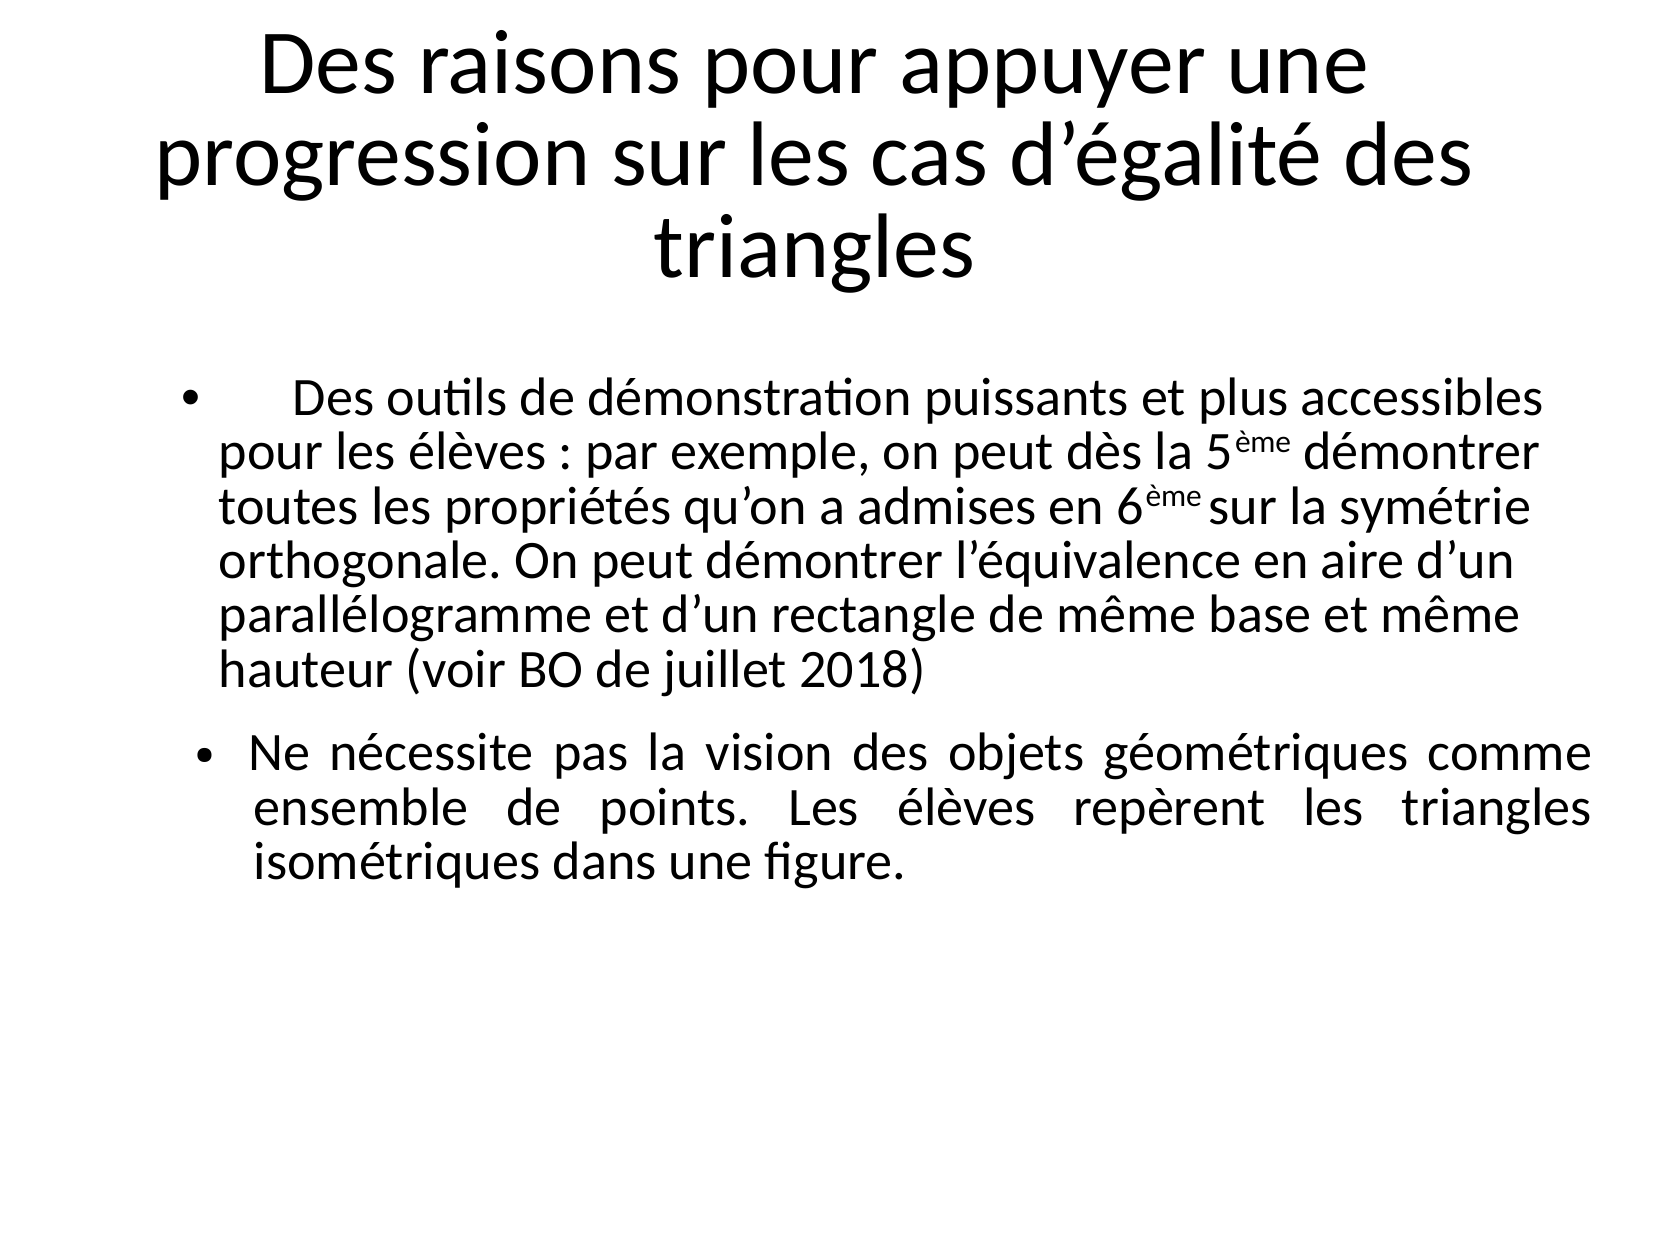

# Des raisons pour appuyer une progression sur les cas d’égalité des triangles
•	Des outils de démonstration puissants et plus accessibles pour les élèves : par exemple, on peut dès la 5ème démontrer toutes les propriétés qu’on a admises en 6ème sur la symétrie orthogonale. On peut démontrer l’équivalence en aire d’un parallélogramme et d’un rectangle de même base et même hauteur (voir BO de juillet 2018)
Ne nécessite pas la vision des objets géométriques comme ensemble de points. Les élèves repèrent les triangles isométriques dans une figure.